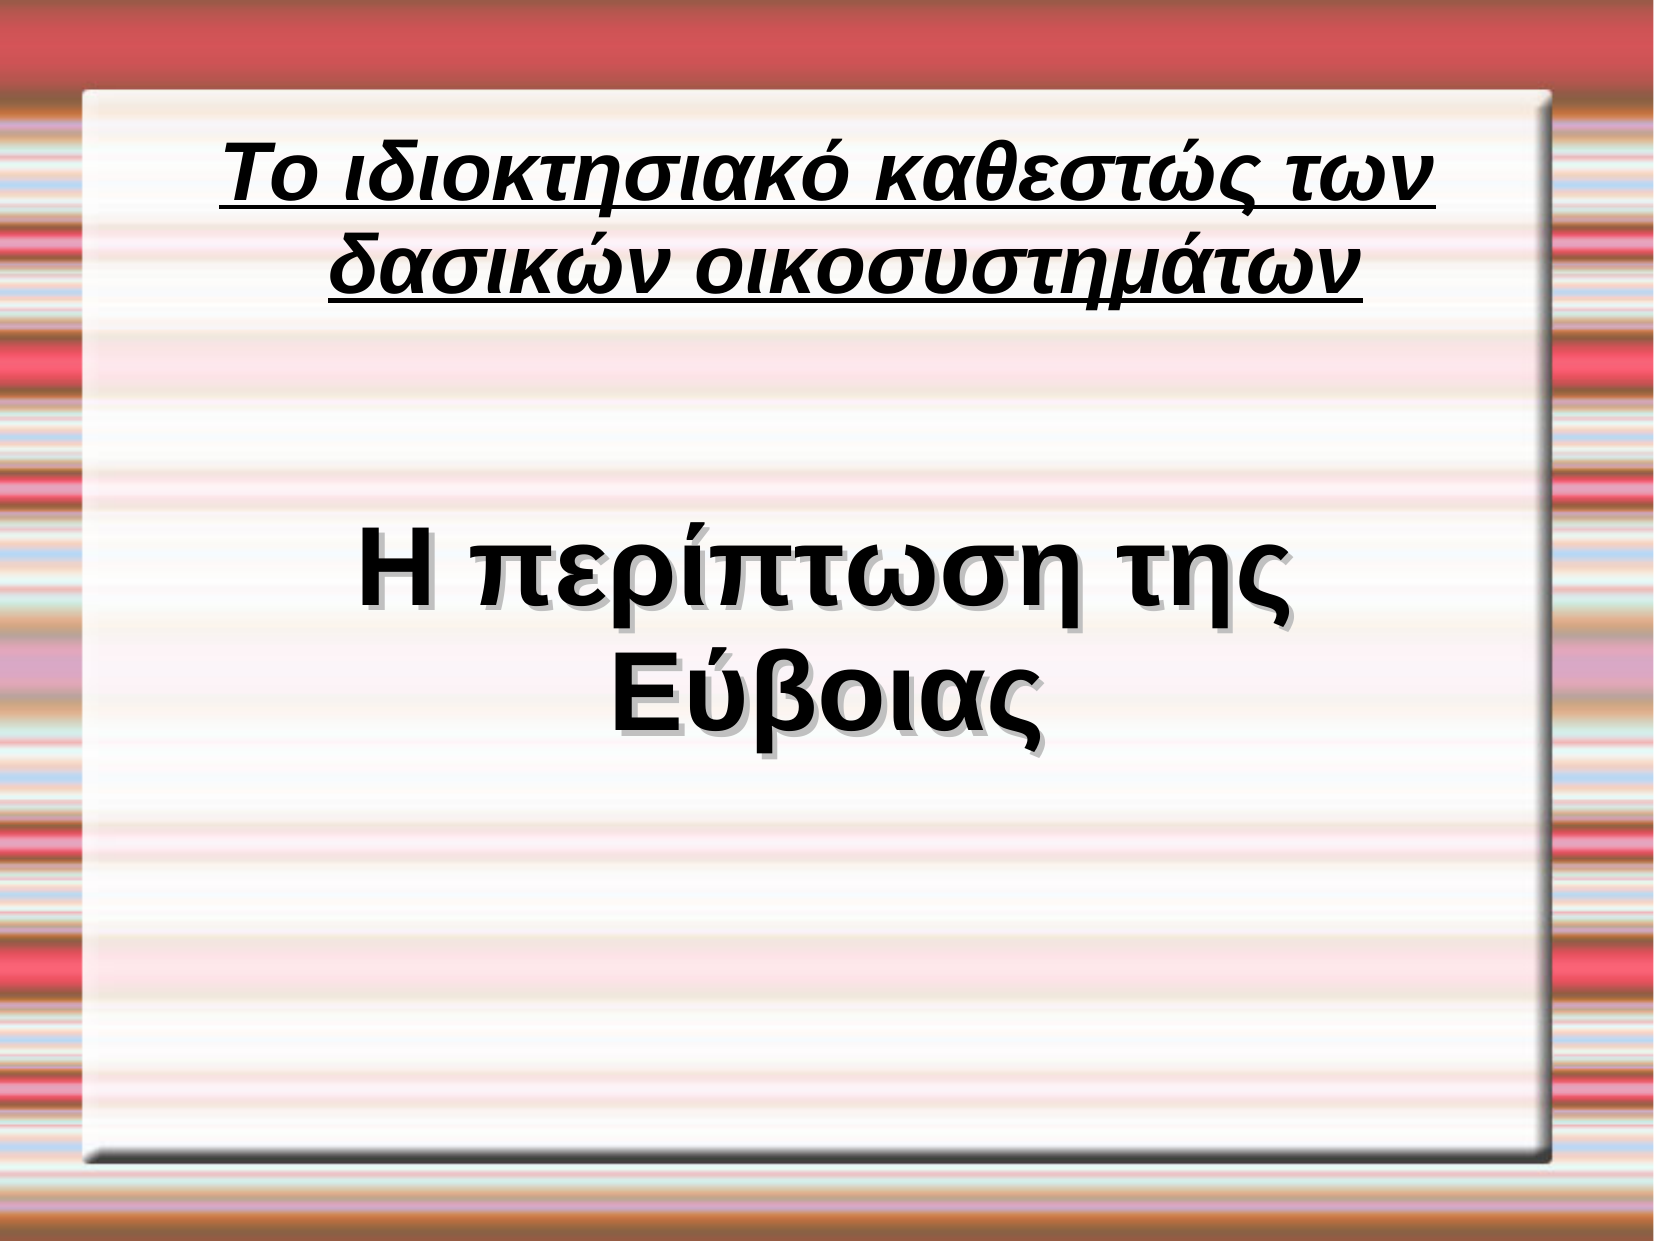

# Το ιδιοκτησιακό καθεστώς των δασικών οικοσυστημάτων
Η περίπτωση της Εύβοιας